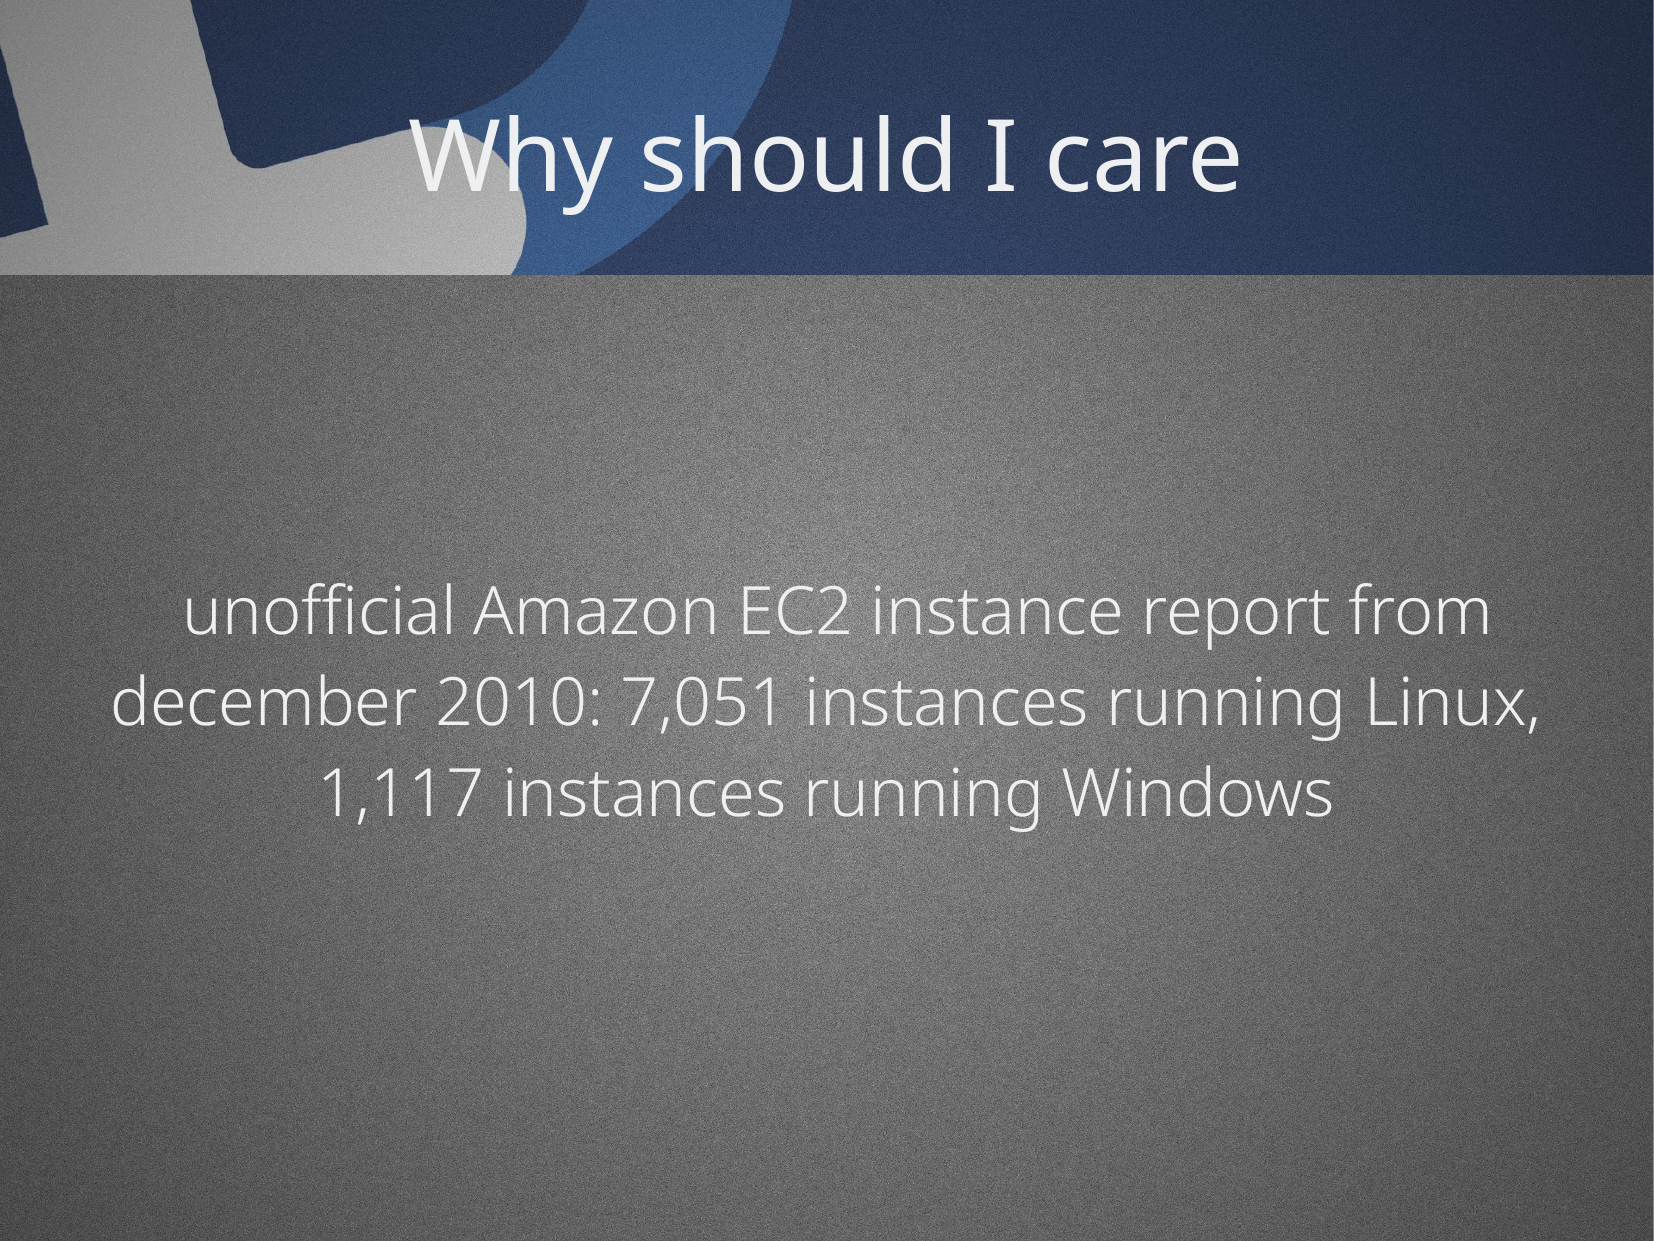

# Why should I care
unofficial Amazon EC2 instance report from december 2010: 7,051 instances running Linux, 1,117 instances running Windows